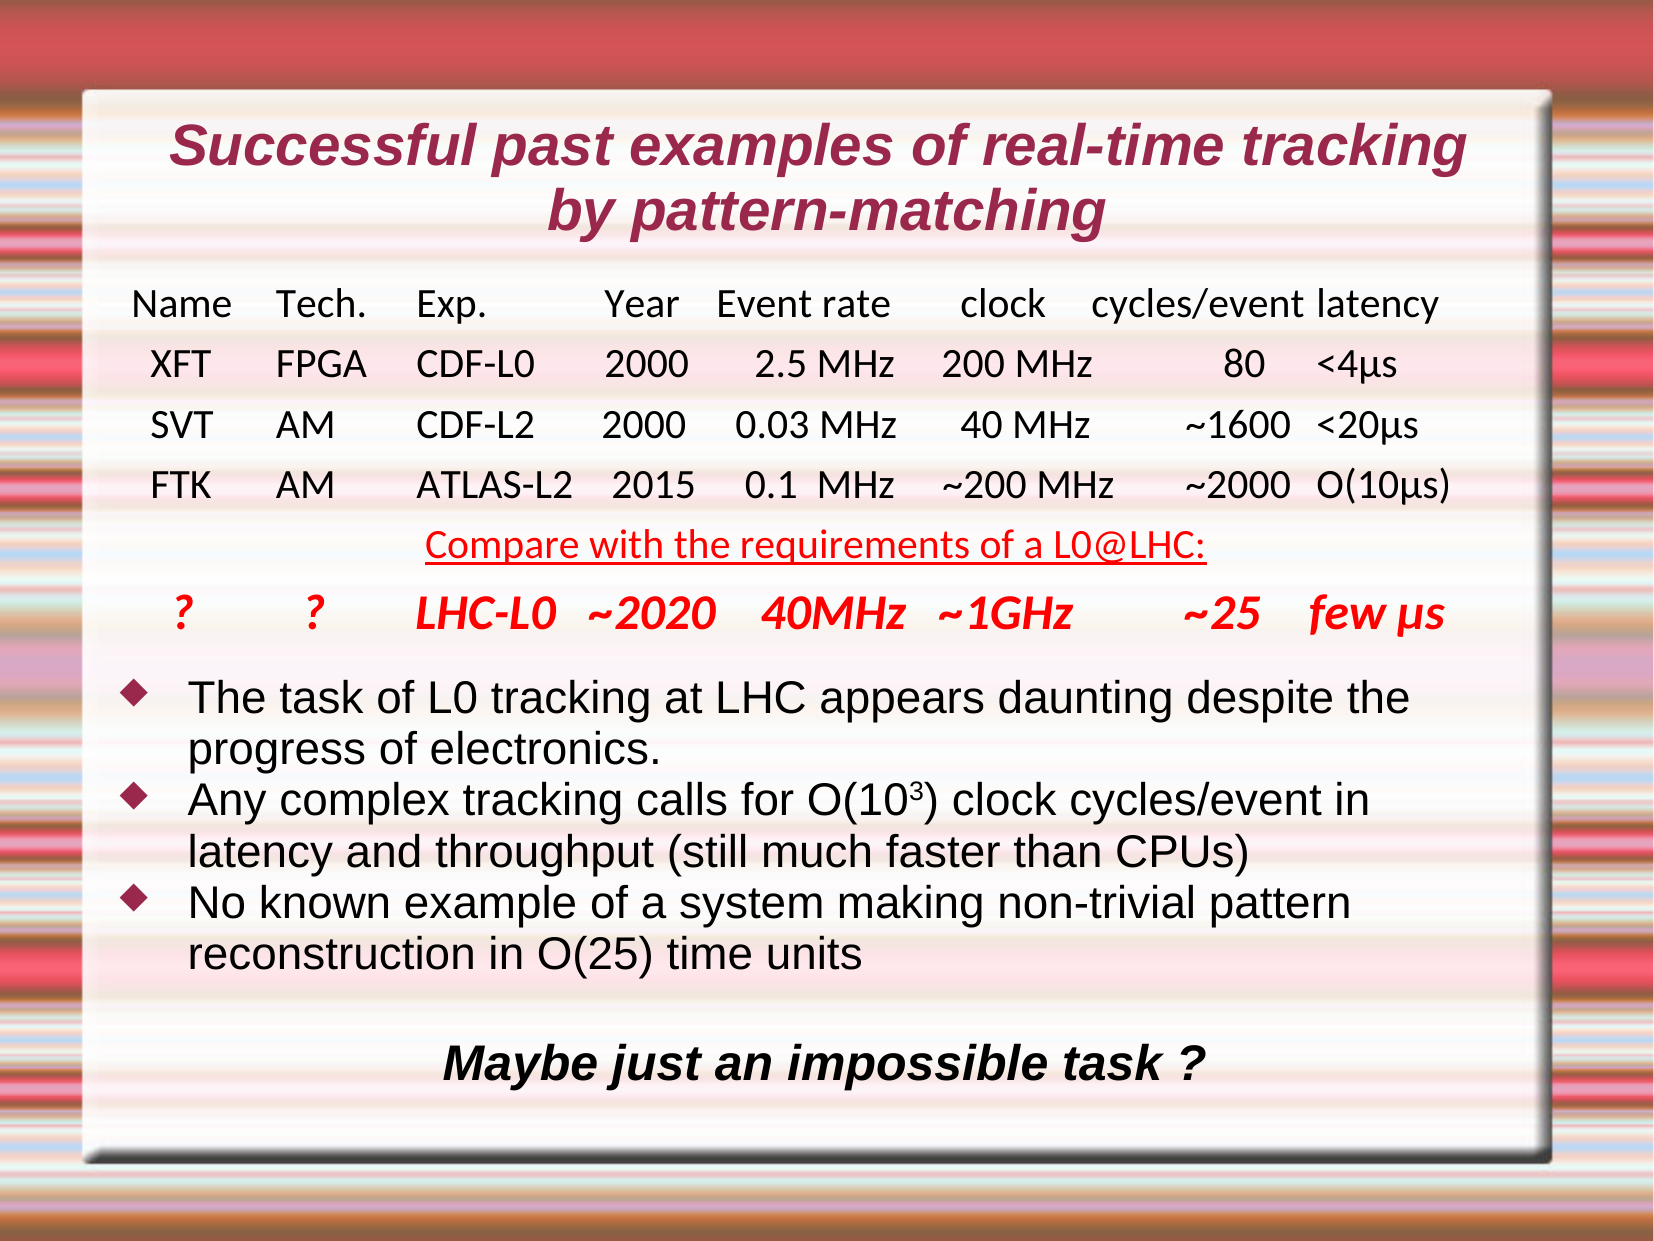

# Successful past examples of real-time tracking by pattern-matching
Name	 Tech.	Exp. 	 Year	Event rate	 clock	cycles/event	latency
 XFT	 FPGA	CDF-L0	 2000	 2.5 MHz	200 MHz	 80	<4µs
 SVT	 AM		CDF-L2 2000	 0.03 MHz	 40 MHz		 ~1600	<20µs
 FTK	 AM		ATLAS-L2 2015	 0.1 MHz ~200 MHz	 ~2000	O(10µs)
Compare with the requirements of a L0@LHC:
 ?	 ? LHC-L0 ~2020 40MHz ~1GHz ~25	 few µs
The task of L0 tracking at LHC appears daunting despite the progress of electronics.
Any complex tracking calls for O(103) clock cycles/event in latency and throughput (still much faster than CPUs)
No known example of a system making non-trivial pattern reconstruction in O(25) time units
Maybe just an impossible task ?